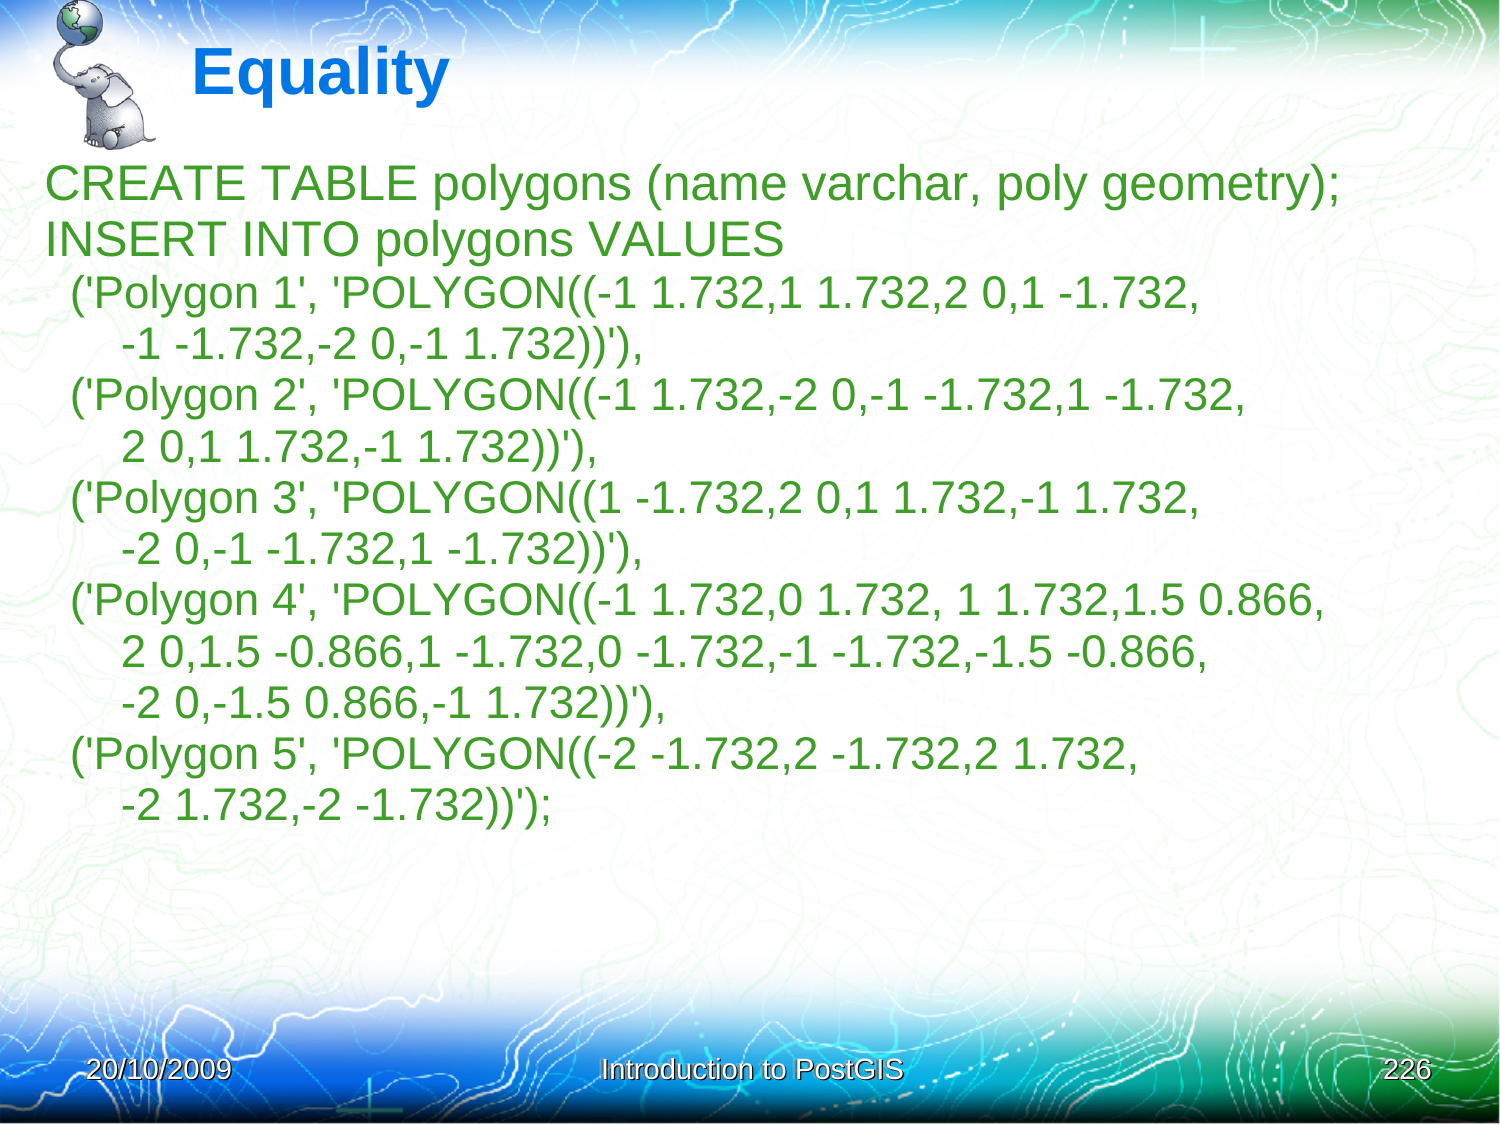

# Equality
CREATE TABLE polygons (name varchar, poly geometry);
INSERT INTO polygons VALUES
 ('Polygon 1', 'POLYGON((-1 1.732,1 1.732,2 0,1 -1.732,
 -1 -1.732,-2 0,-1 1.732))'),
 ('Polygon 2', 'POLYGON((-1 1.732,-2 0,-1 -1.732,1 -1.732,
 2 0,1 1.732,-1 1.732))'),
 ('Polygon 3', 'POLYGON((1 -1.732,2 0,1 1.732,-1 1.732,
 -2 0,-1 -1.732,1 -1.732))'),
 ('Polygon 4', 'POLYGON((-1 1.732,0 1.732, 1 1.732,1.5 0.866,
 2 0,1.5 -0.866,1 -1.732,0 -1.732,-1 -1.732,-1.5 -0.866,
 -2 0,-1.5 0.866,-1 1.732))'),
 ('Polygon 5', 'POLYGON((-2 -1.732,2 -1.732,2 1.732,
 -2 1.732,-2 -1.732))');
20/10/2009
Introduction to PostGIS
226